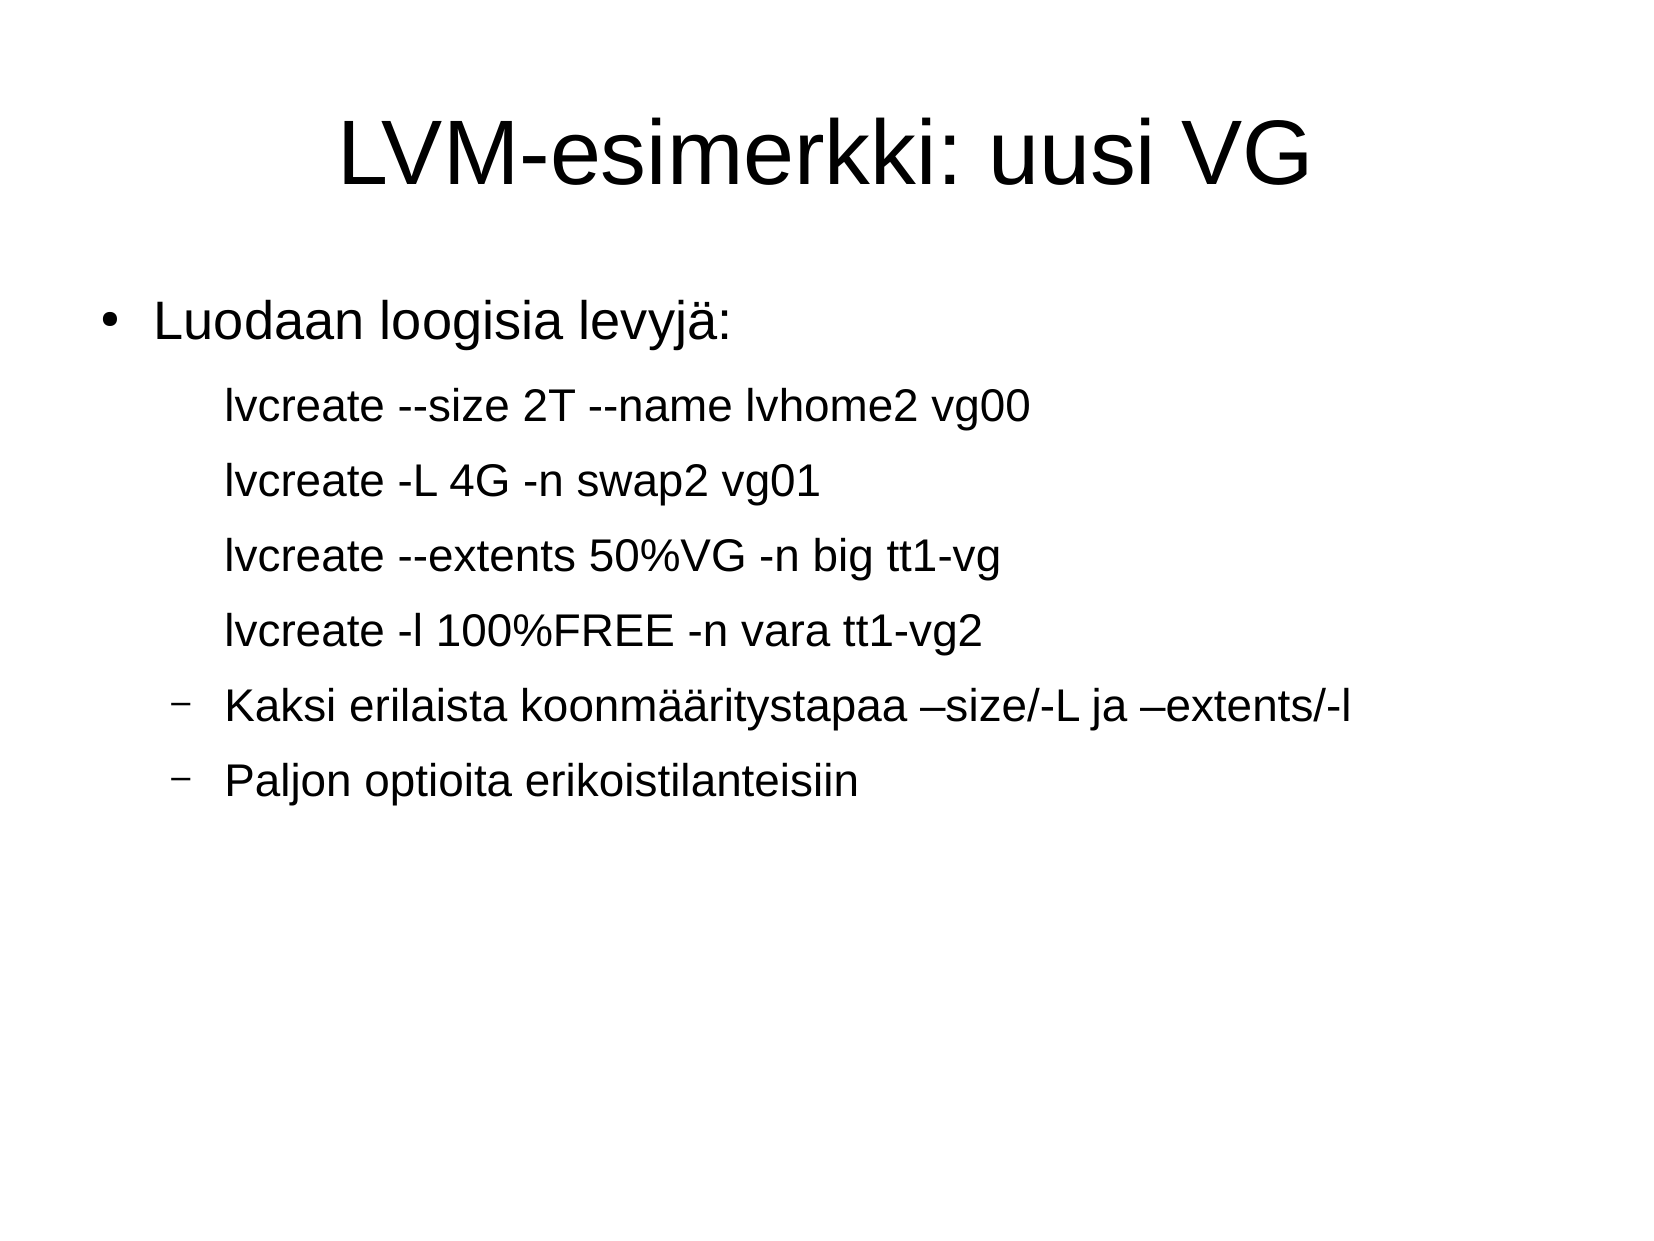

# LVM-esimerkki: uusi VG
Luodaan loogisia levyjä:
lvcreate --size 2T --name lvhome2 vg00
lvcreate -L 4G -n swap2 vg01
lvcreate --extents 50%VG -n big tt1-vg
lvcreate -l 100%FREE -n vara tt1-vg2
Kaksi erilaista koonmääritystapaa –size/-L ja –extents/-l
Paljon optioita erikoistilanteisiin